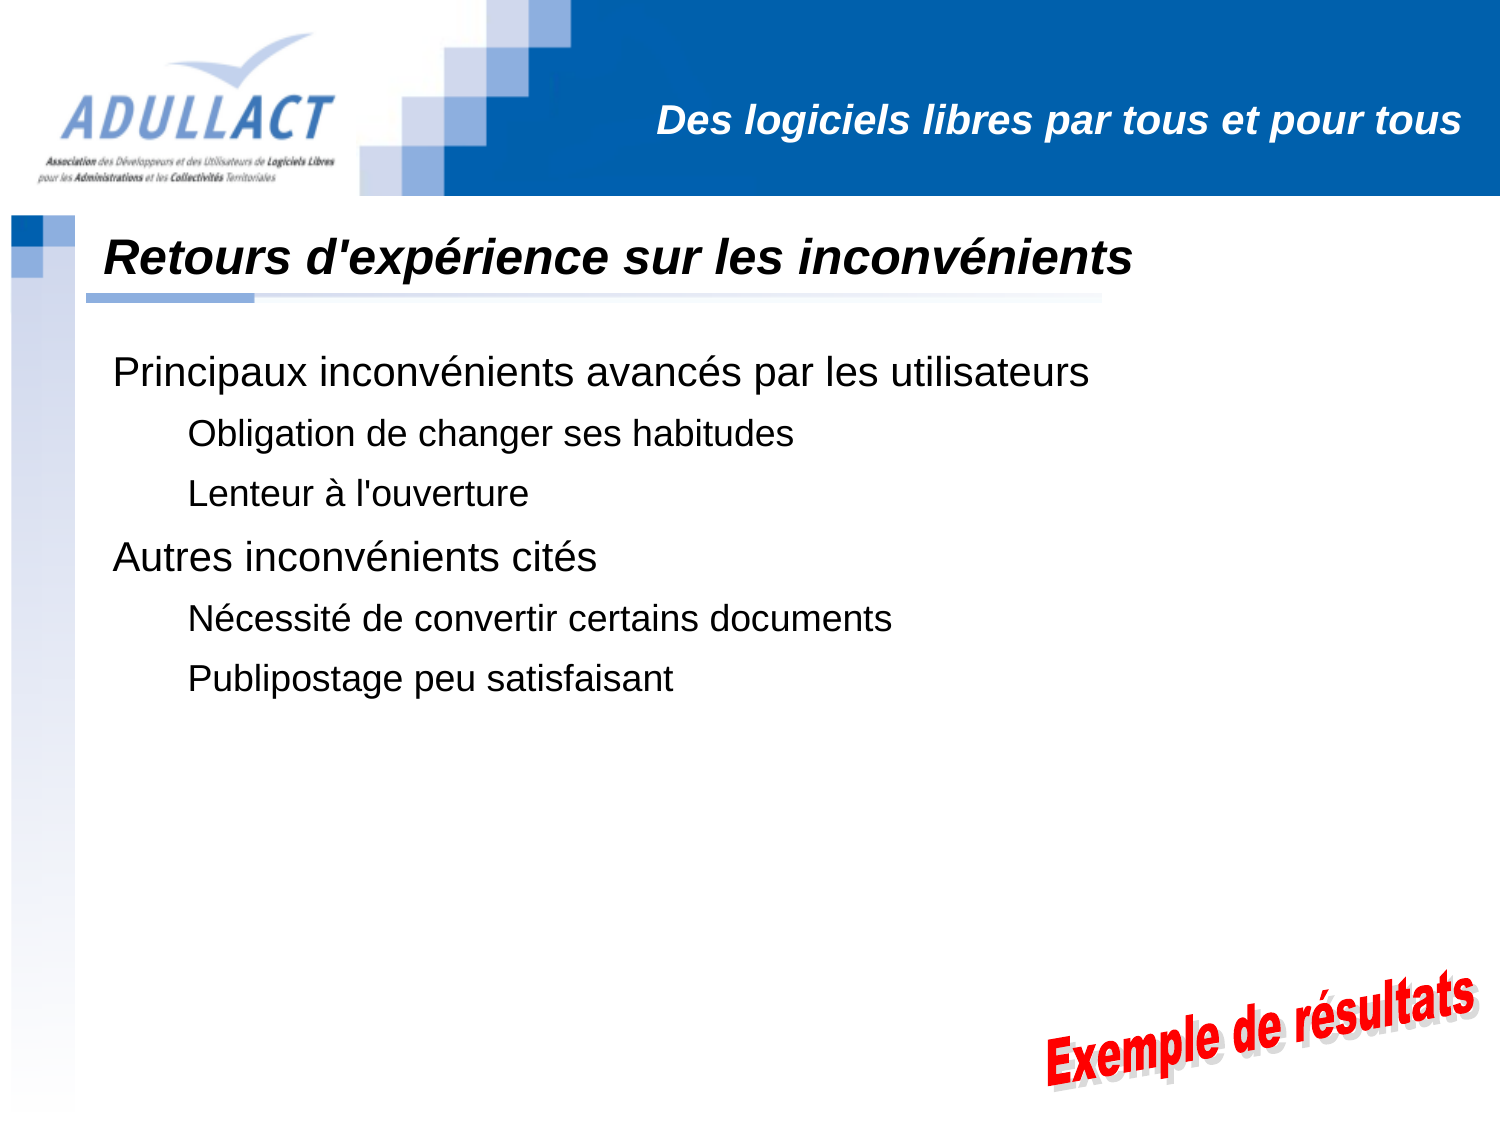

Retours d'expérience sur les inconvénients
# Principaux inconvénients avancés par les utilisateurs
Obligation de changer ses habitudes
Lenteur à l'ouverture
Autres inconvénients cités
Nécessité de convertir certains documents
Publipostage peu satisfaisant